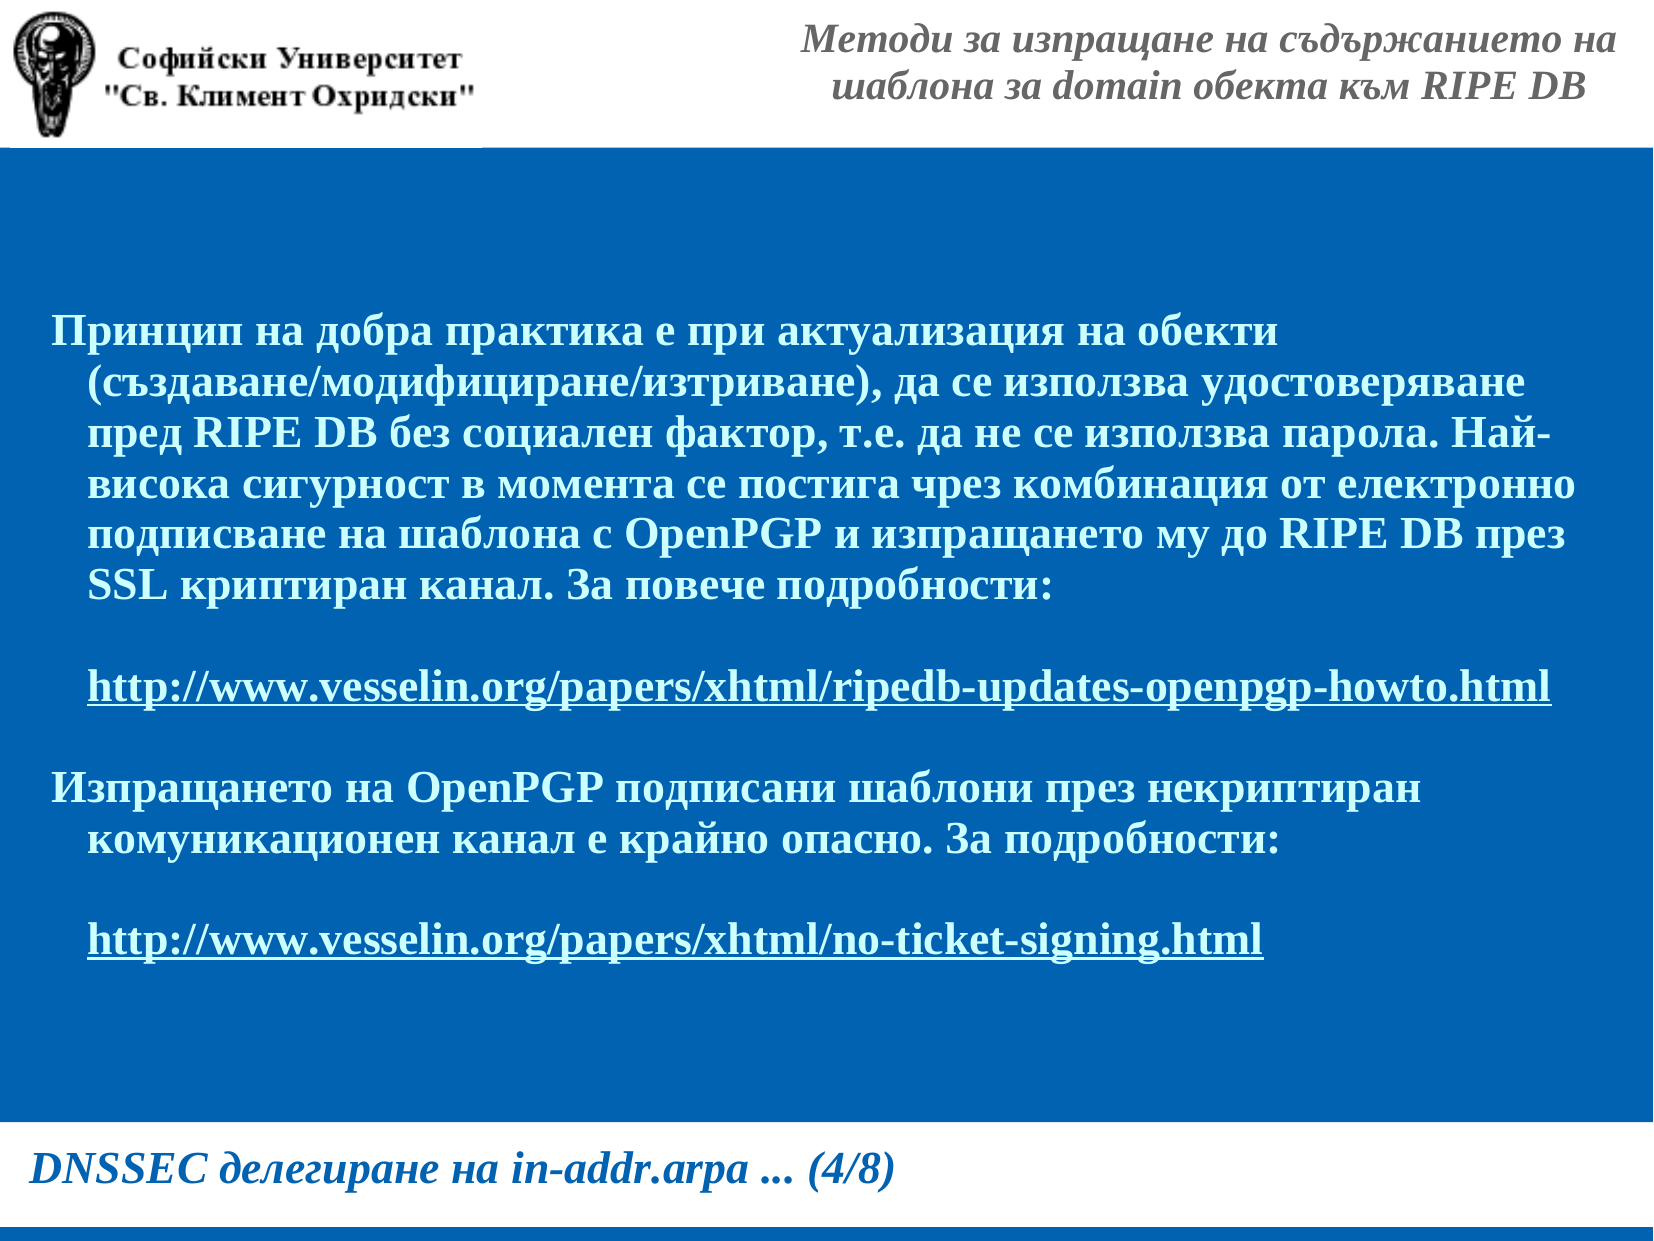

# Методи за изпращане на съдържанието на шаблона за domain обекта към RIPE DB
Принцип на добра практика е при актуализация на обекти (създаване/модифициране/изтриване), да се използва удостоверяване пред RIPE DB без социален фактор, т.е. да не се използва парола. Най-висока сигурност в момента се постига чрез комбинация от електронно подписване на шаблона с OpenPGP и изпращането му до RIPE DB през SSL криптиран канал. За повече подробности:
http://www.vesselin.org/papers/xhtml/ripedb-updates-openpgp-howto.html
Изпращането на OpenPGP подписани шаблони през некриптиран комуникационен канал е крайно опасно. За подробности:
http://www.vesselin.org/papers/xhtml/no-ticket-signing.html
DNSSEC делегиране на in-addr.arpa ... (4/8)